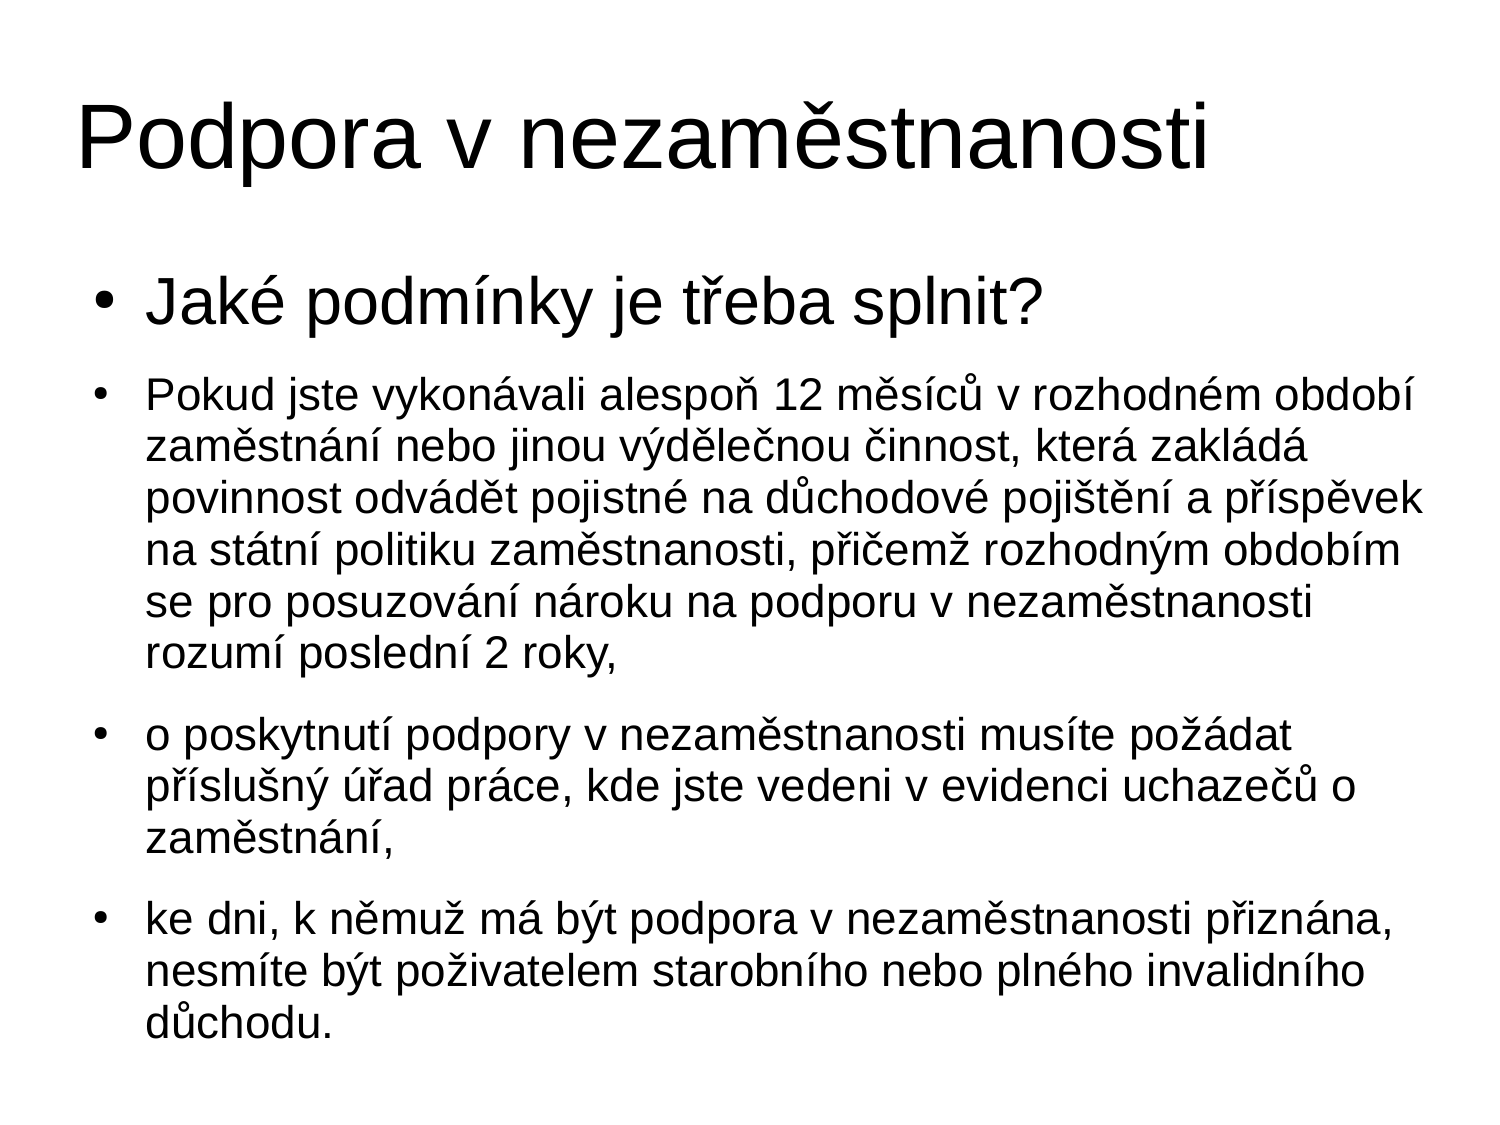

# Podpora v nezaměstnanosti
Jaké podmínky je třeba splnit?
Pokud jste vykonávali alespoň 12 měsíců v rozhodném období zaměstnání nebo jinou výdělečnou činnost, která zakládá povinnost odvádět pojistné na důchodové pojištění a příspěvek na státní politiku zaměstnanosti, přičemž rozhodným obdobím se pro posuzování nároku na podporu v nezaměstnanosti rozumí poslední 2 roky,
o poskytnutí podpory v nezaměstnanosti musíte požádat příslušný úřad práce, kde jste vedeni v evidenci uchazečů o zaměstnání,
ke dni, k němuž má být podpora v nezaměstnanosti přiznána, nesmíte být poživatelem starobního nebo plného invalidního důchodu.